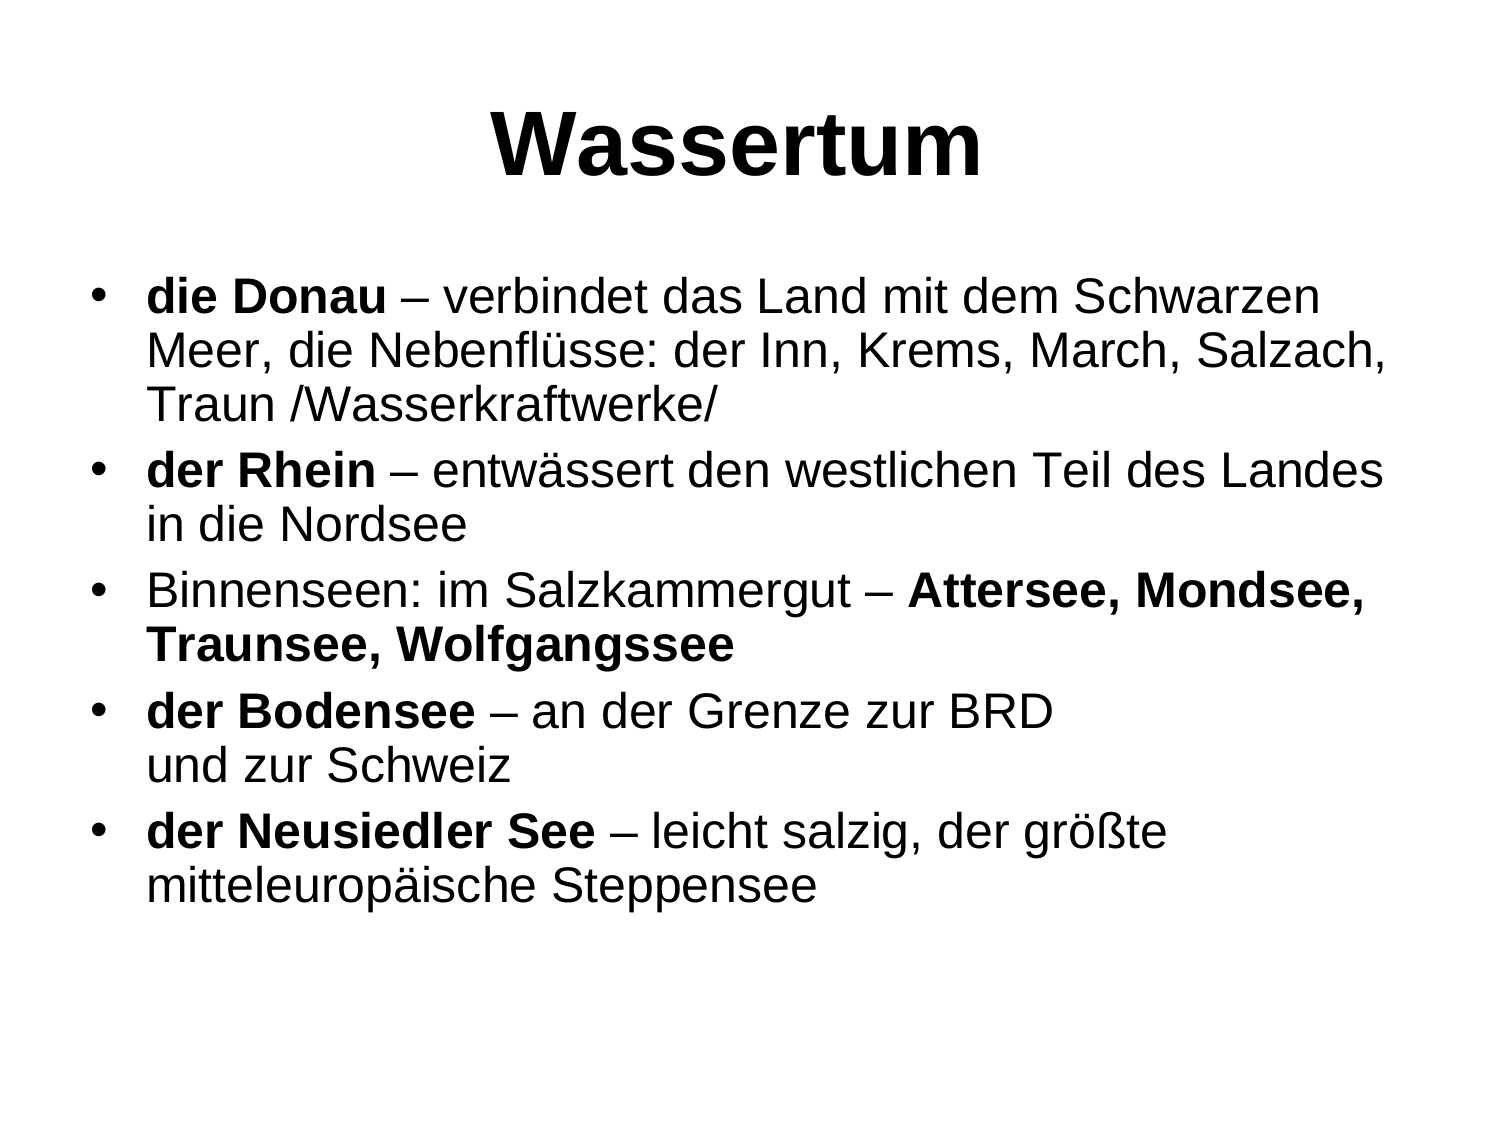

# Wassertum
die Donau – verbindet das Land mit dem Schwarzen Meer, die Nebenflüsse: der Inn, Krems, March, Salzach, Traun /Wasserkraftwerke/
der Rhein – entwässert den westlichen Teil des Landes in die Nordsee
Binnenseen: im Salzkammergut – Attersee, Mondsee, Traunsee, Wolfgangssee
der Bodensee – an der Grenze zur BRD
und zur Schweiz
der Neusiedler See – leicht salzig, der größte mitteleuropäische Steppensee